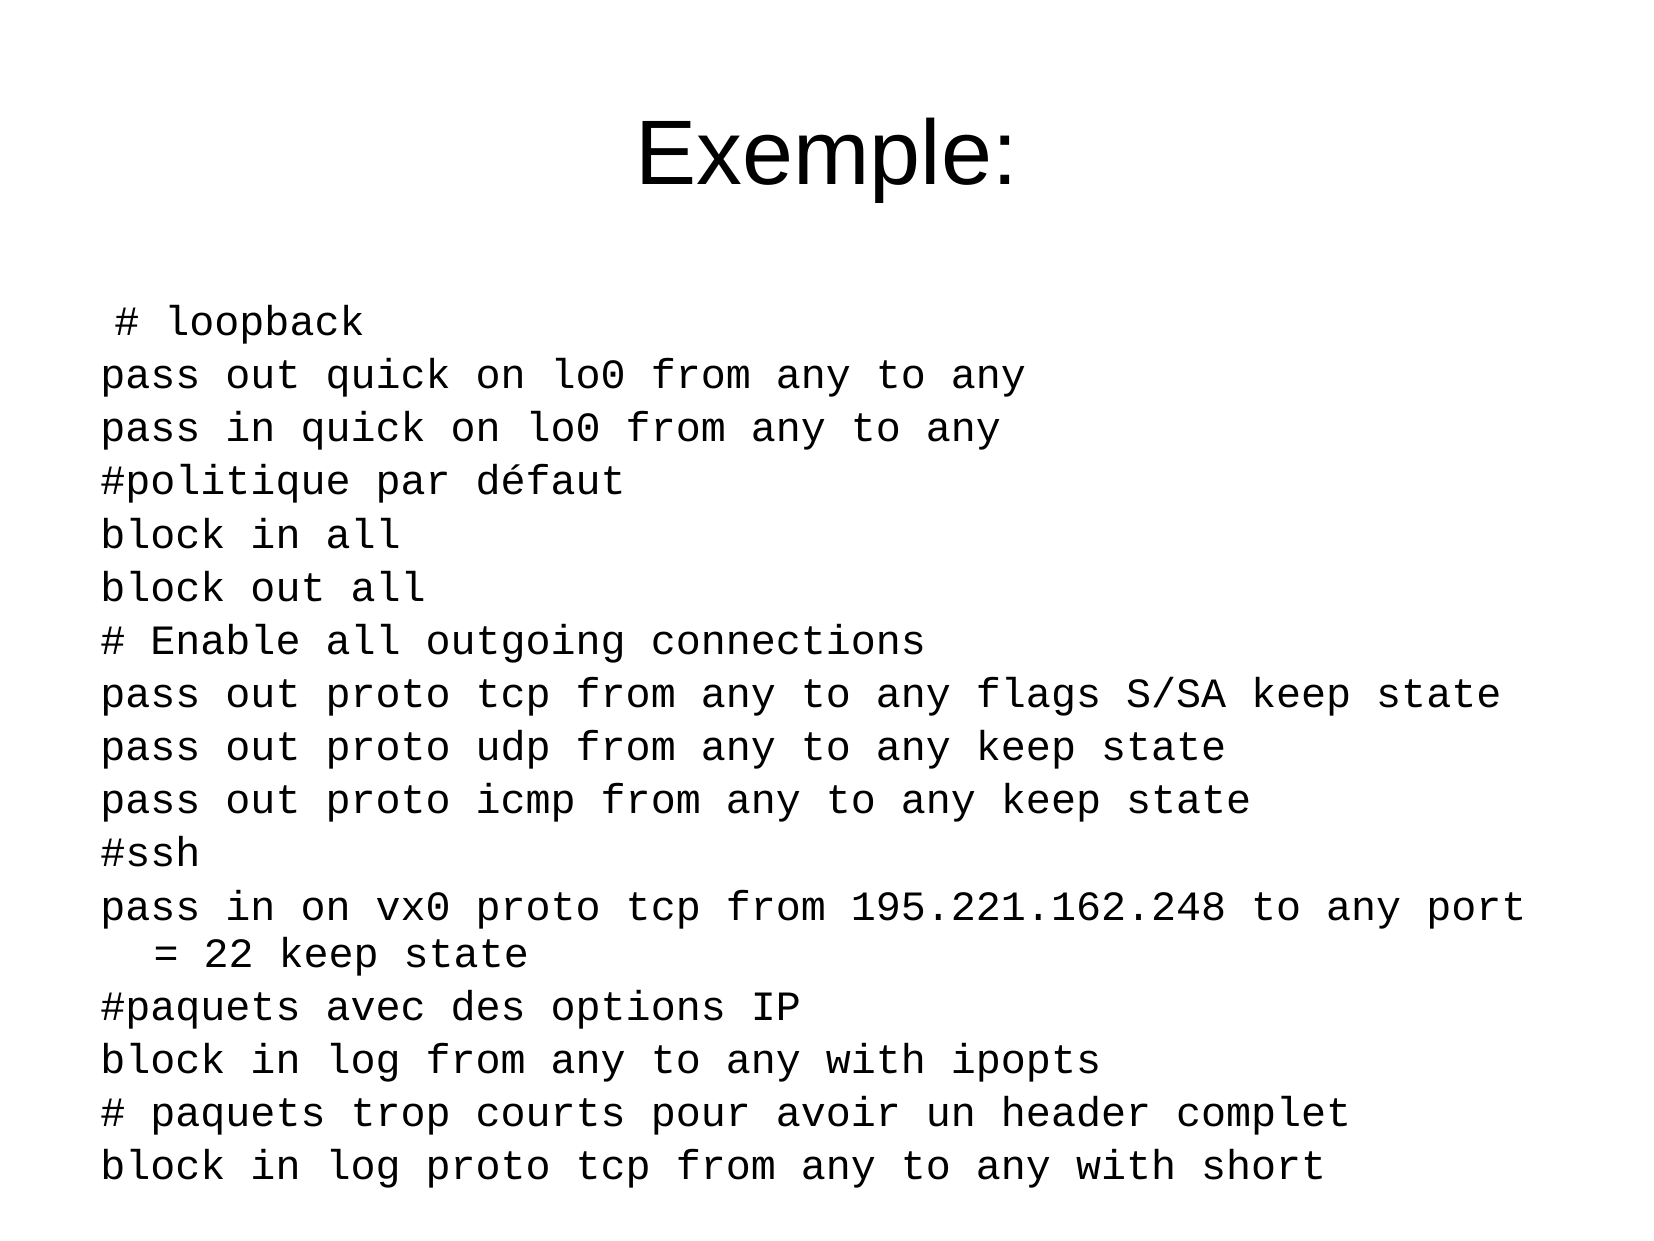

# Exemple:
 # loopback
pass out quick on lo0 from any to any
pass in quick on lo0 from any to any
#politique par défaut
block in all
block out all
# Enable all outgoing connections
pass out proto tcp from any to any flags S/SA keep state
pass out proto udp from any to any keep state
pass out proto icmp from any to any keep state
#ssh
pass in on vx0 proto tcp from 195.221.162.248 to any port = 22 keep state
#paquets avec des options IP
block in log from any to any with ipopts
# paquets trop courts pour avoir un header complet
block in log proto tcp from any to any with short